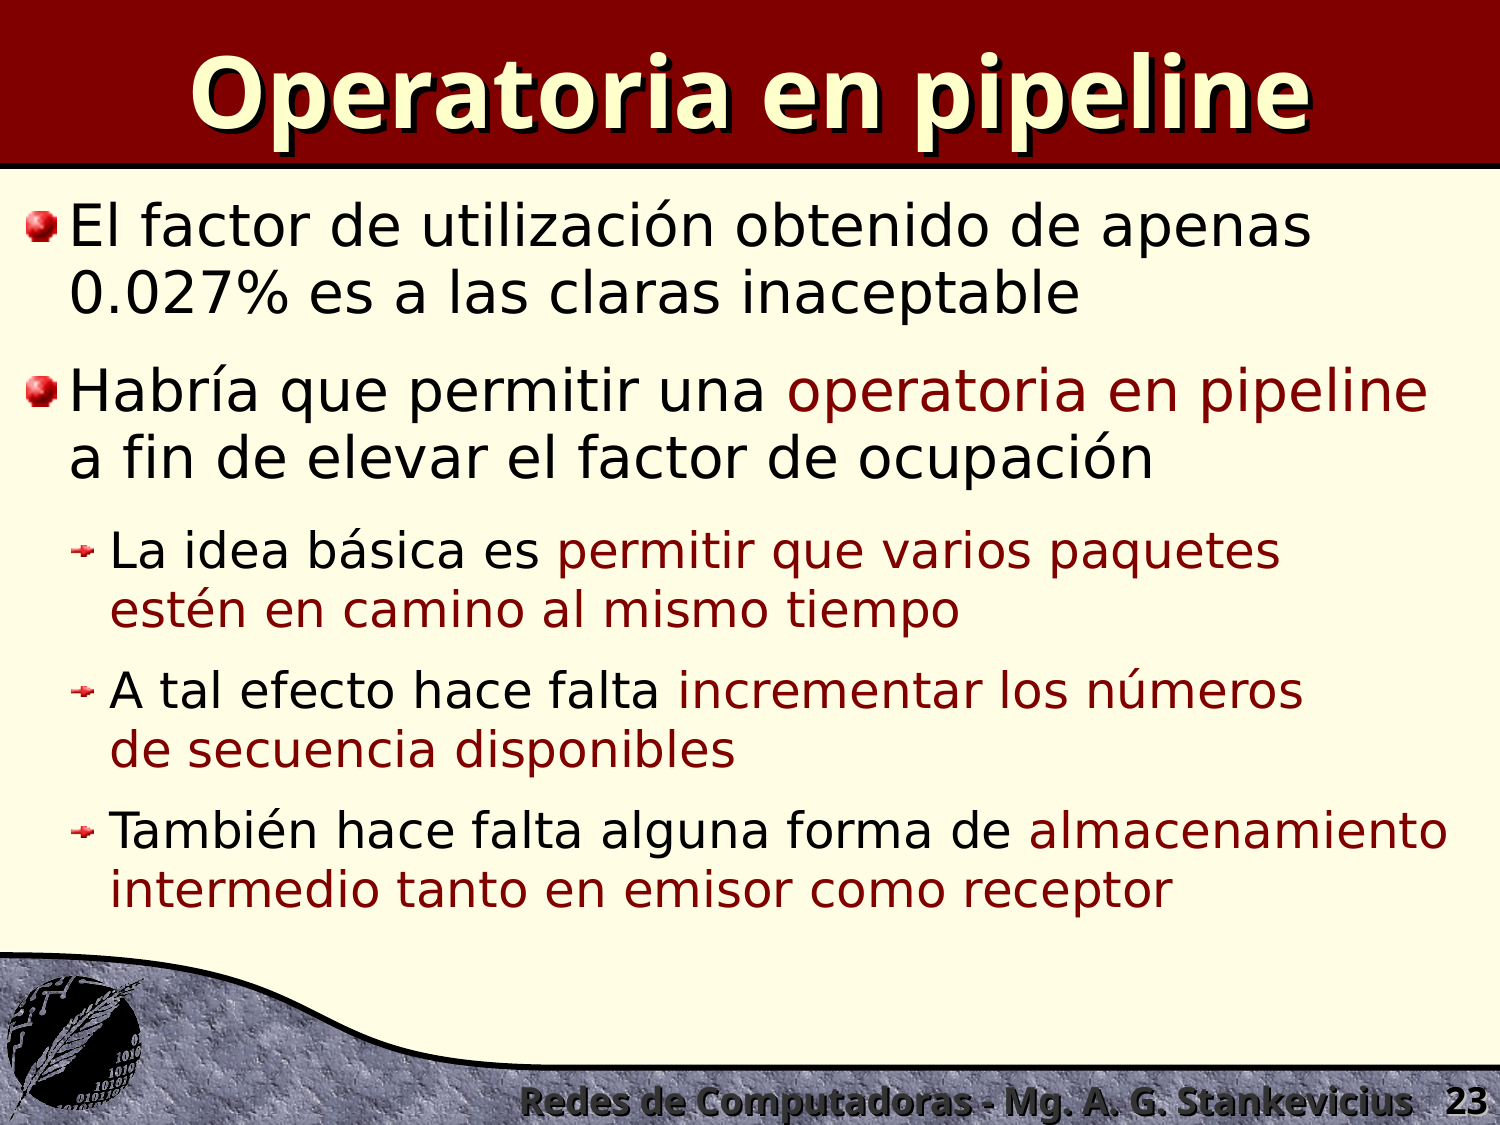

# Operatoria en pipeline
El factor de utilización obtenido de apenas 0.027% es a las claras inaceptable
Habría que permitir una operatoria en pipeline
a fin de elevar el factor de ocupación
La idea básica es permitir que varios paquetes
estén en camino al mismo tiempo
A tal efecto hace falta incrementar los números
de secuencia disponibles
También hace falta alguna forma de almacenamiento intermedio tanto en emisor como receptor
23